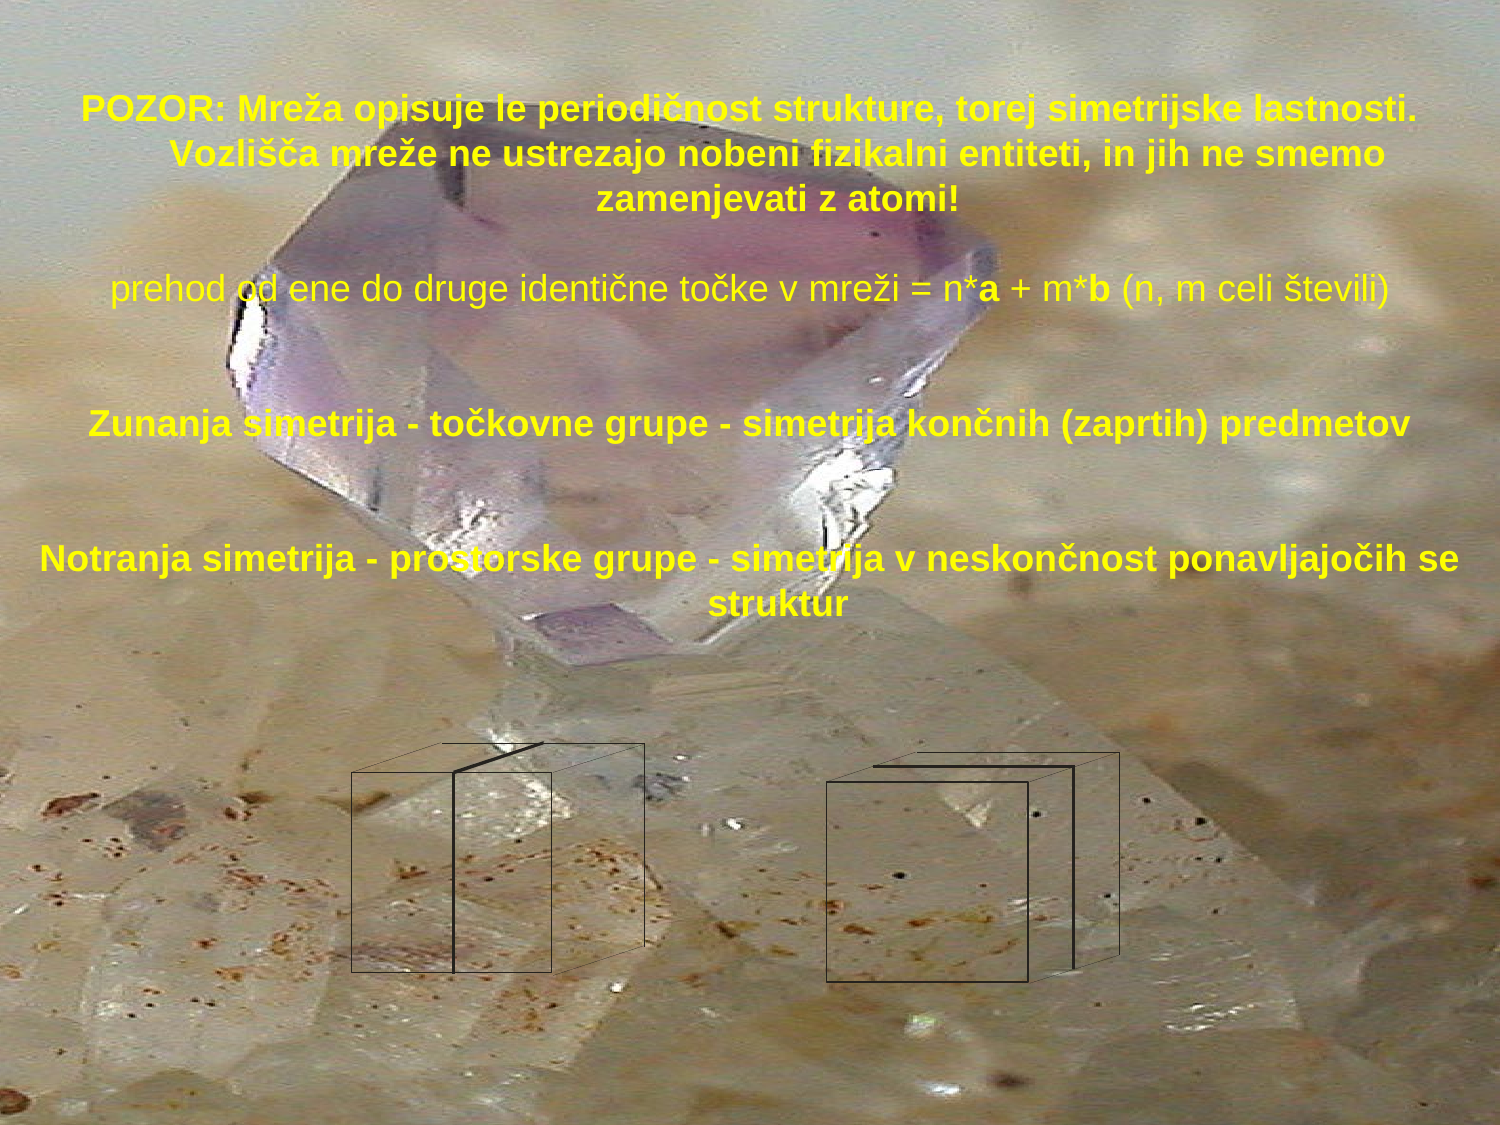

POZOR: Mreža opisuje le periodičnost strukture, torej simetrijske lastnosti. Vozlišča mreže ne ustrezajo nobeni fizikalni entiteti, in jih ne smemo zamenjevati z atomi!
prehod od ene do druge identične točke v mreži = n*a + m*b (n, m celi števili)
Zunanja simetrija - točkovne grupe - simetrija končnih (zaprtih) predmetov
Notranja simetrija - prostorske grupe - simetrija v neskončnost ponavljajočih se struktur